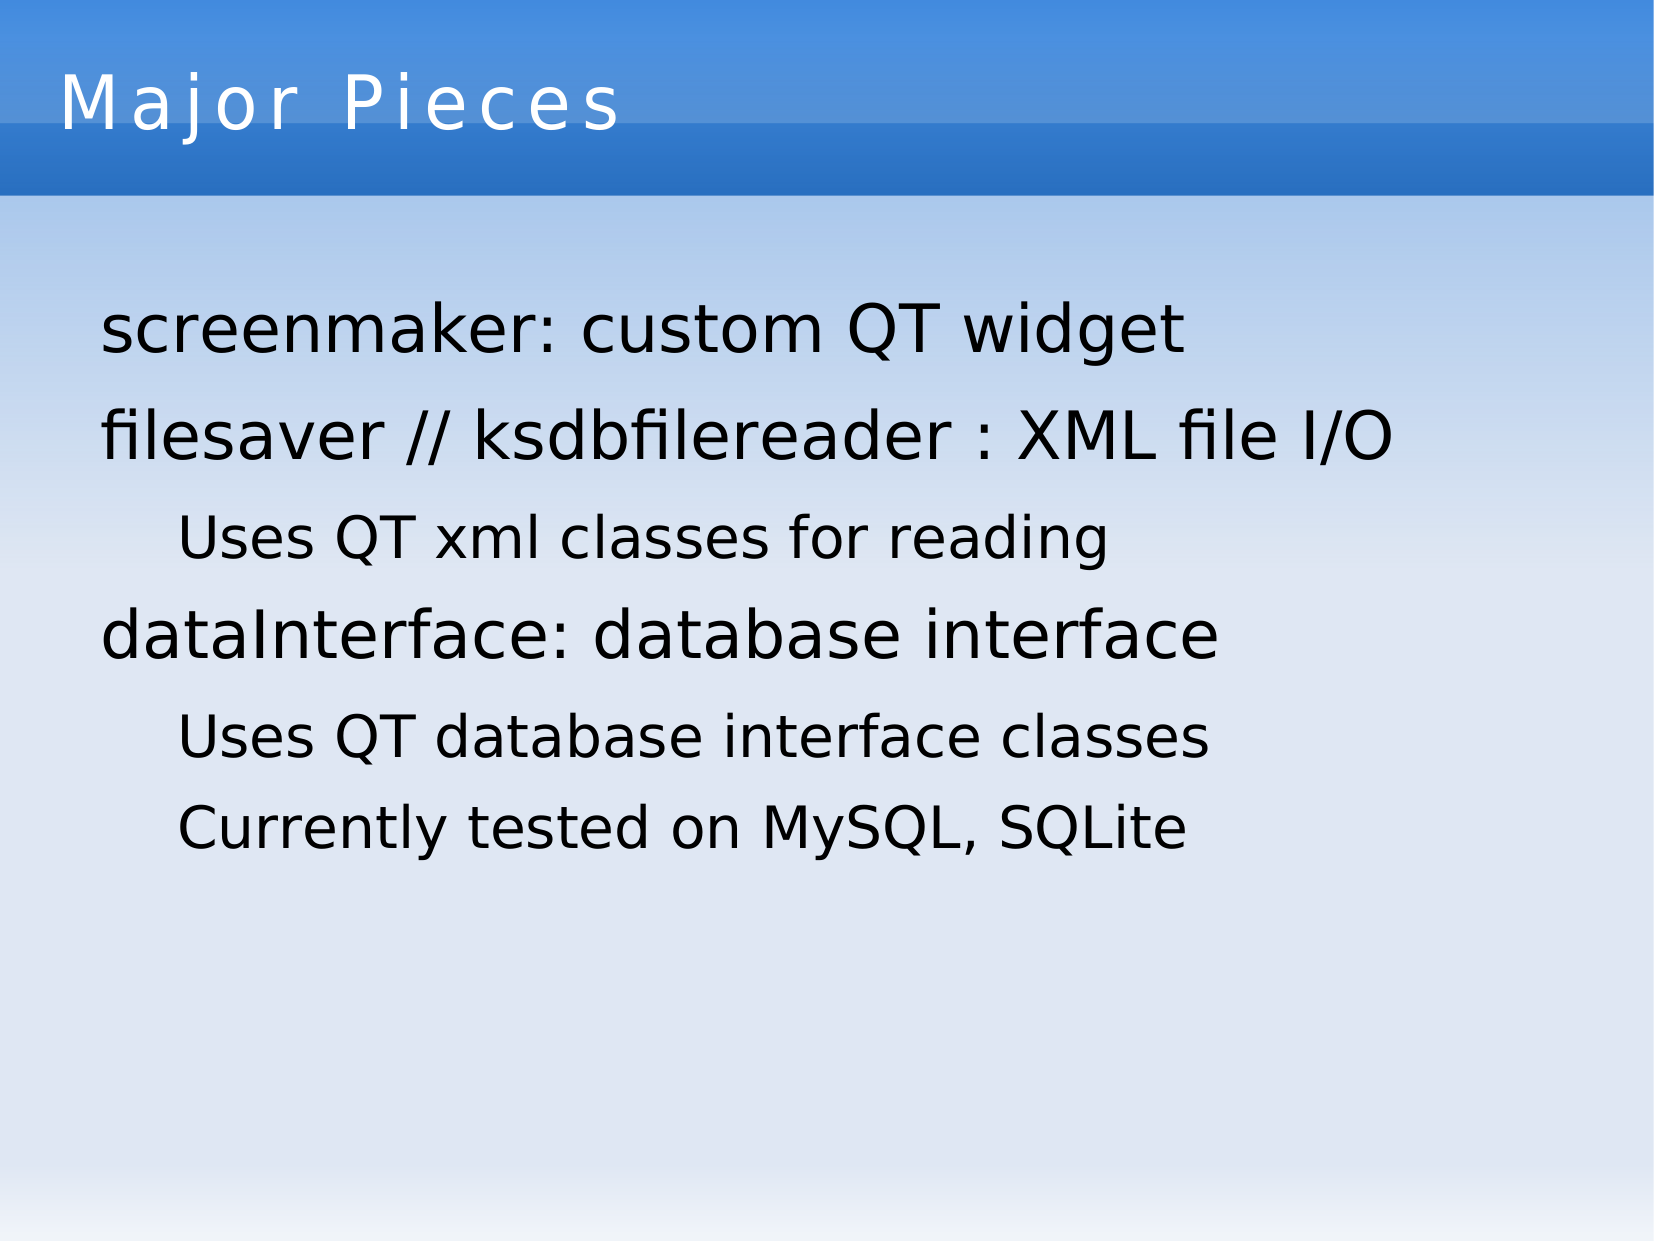

# Major Pieces
screenmaker: custom QT widget
filesaver // ksdbfilereader : XML file I/O
Uses QT xml classes for reading
dataInterface: database interface
Uses QT database interface classes
Currently tested on MySQL, SQLite